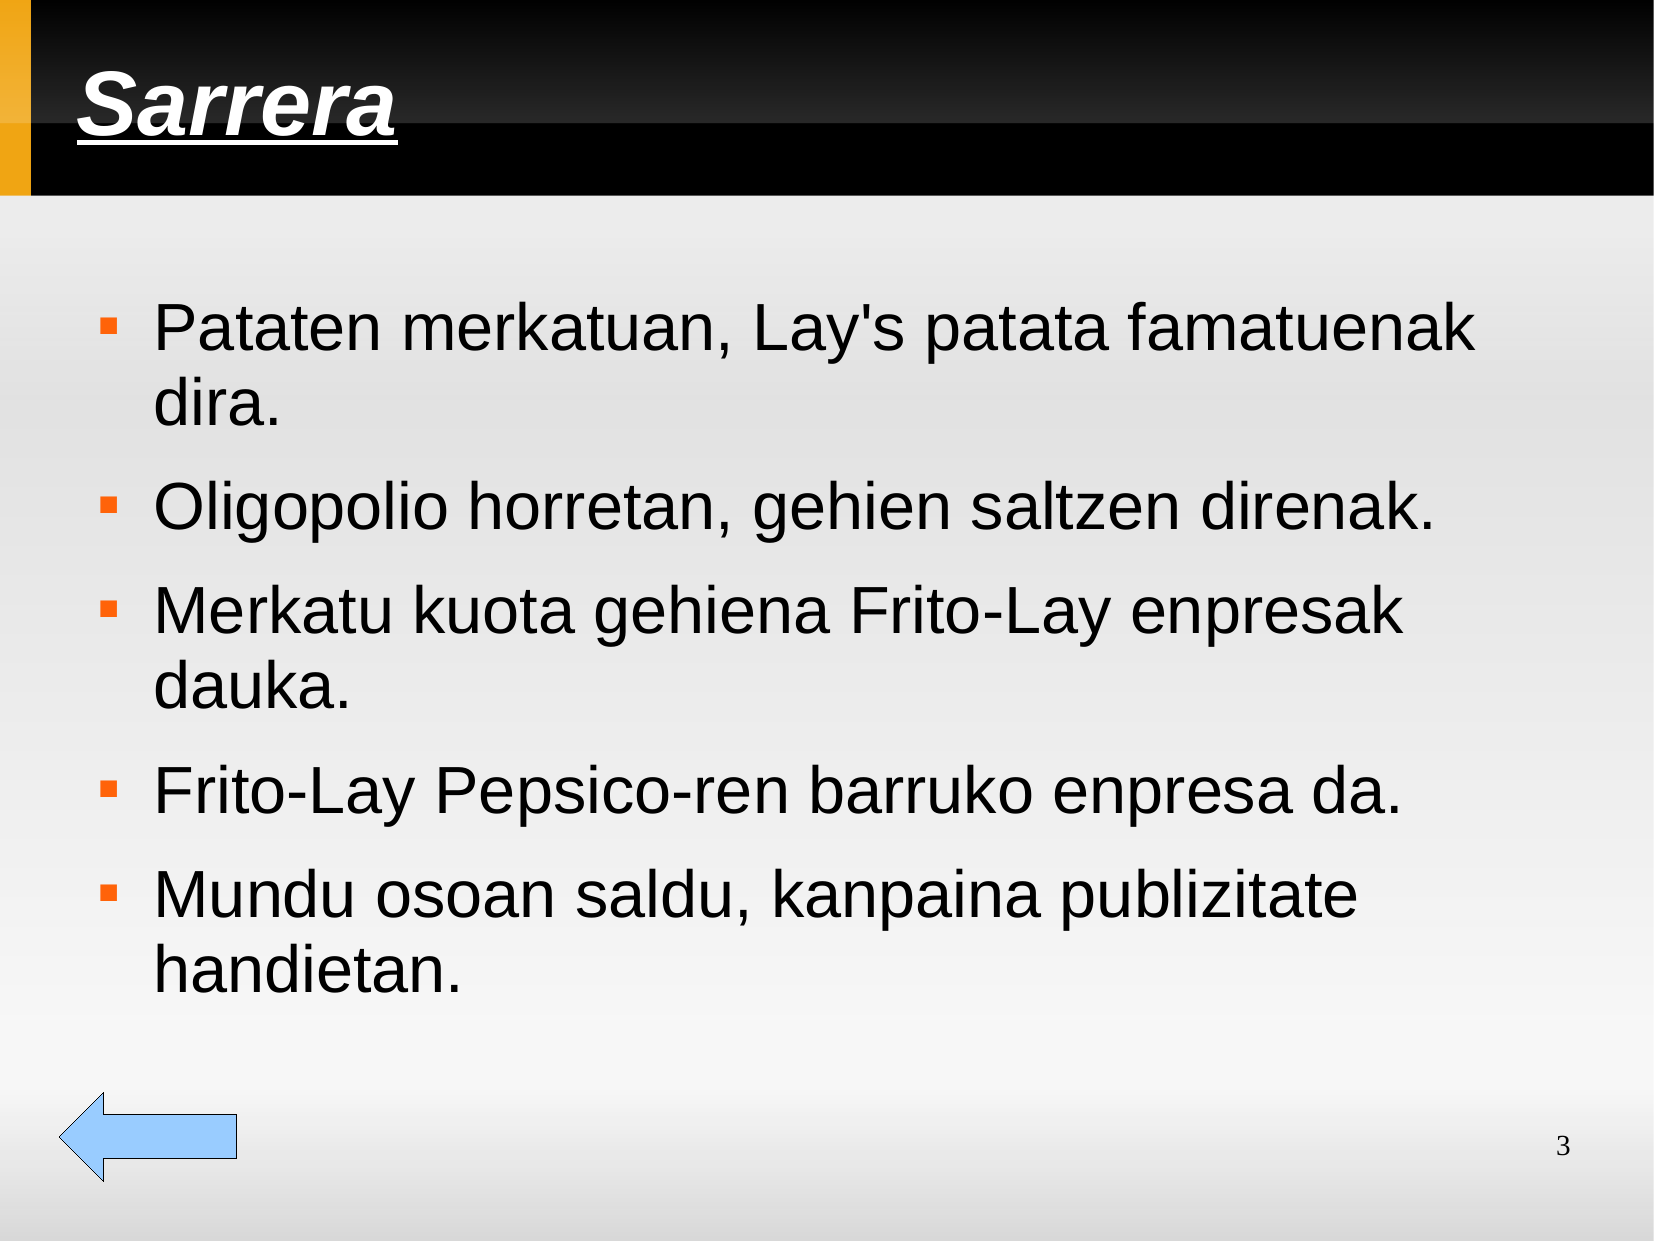

# Sarrera
Pataten merkatuan, Lay's patata famatuenak dira.
Oligopolio horretan, gehien saltzen direnak.
Merkatu kuota gehiena Frito-Lay enpresak dauka.
Frito-Lay Pepsico-ren barruko enpresa da.
Mundu osoan saldu, kanpaina publizitate handietan.
3